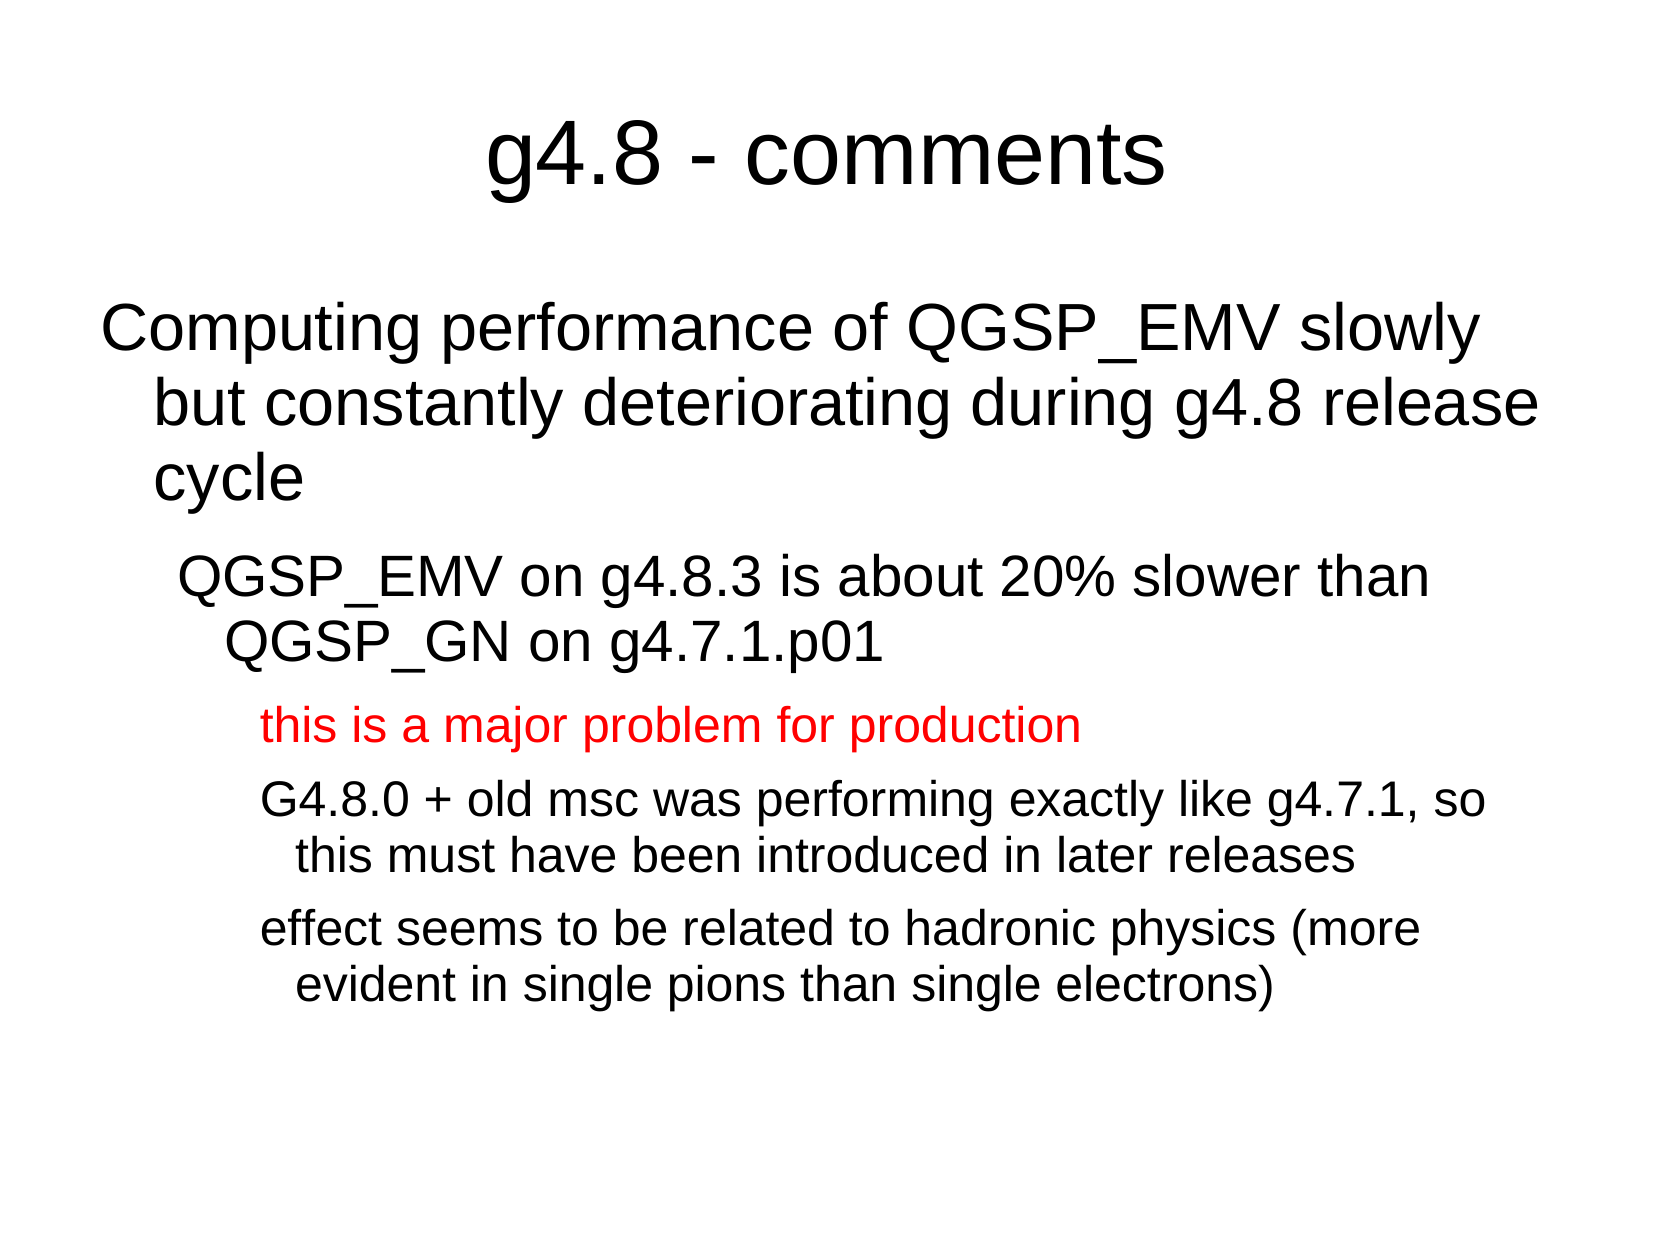

# g4.8 - comments
Computing performance of QGSP_EMV slowly but constantly deteriorating during g4.8 release cycle
QGSP_EMV on g4.8.3 is about 20% slower than QGSP_GN on g4.7.1.p01
this is a major problem for production
G4.8.0 + old msc was performing exactly like g4.7.1, so this must have been introduced in later releases
effect seems to be related to hadronic physics (more evident in single pions than single electrons)